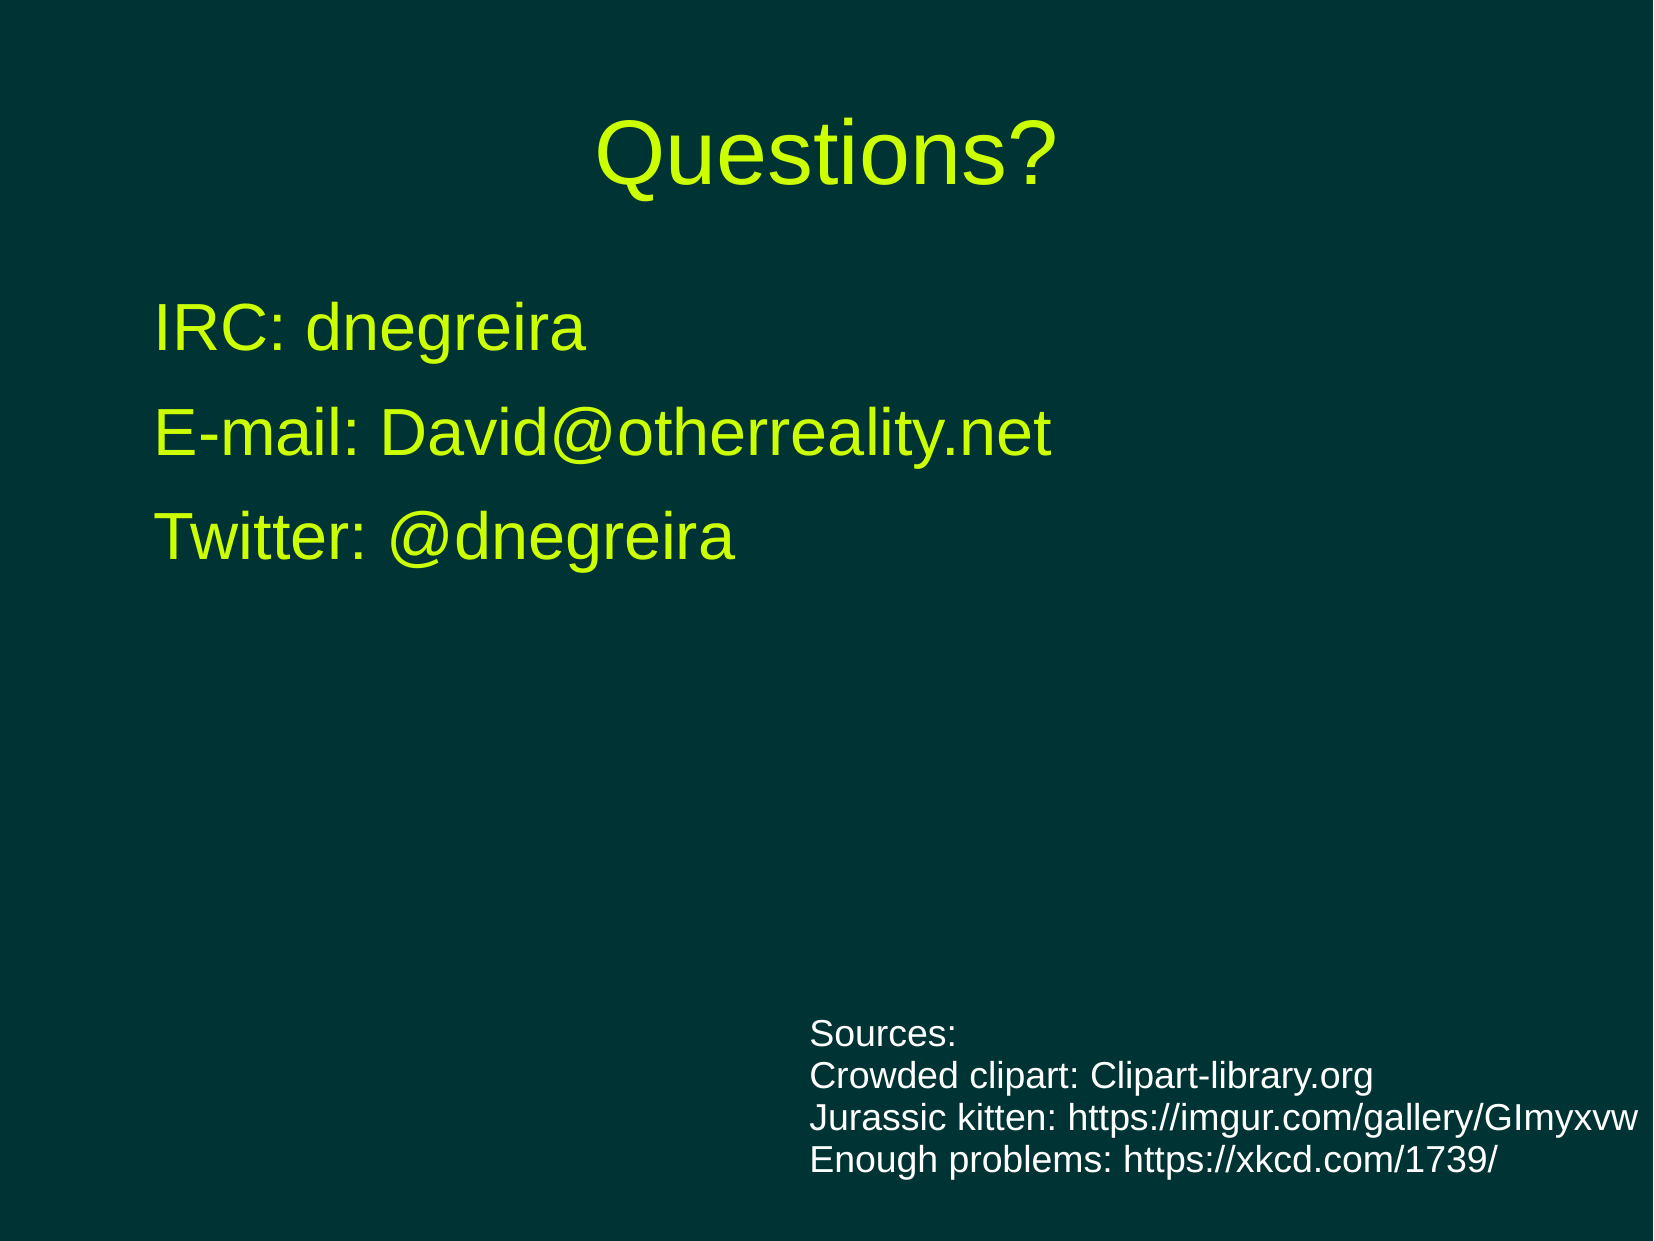

# Questions?
IRC: dnegreira
E-mail: David@otherreality.net
Twitter: @dnegreira
Sources:
Crowded clipart: Clipart-library.org
Jurassic kitten: https://imgur.com/gallery/GImyxvw
Enough problems: https://xkcd.com/1739/